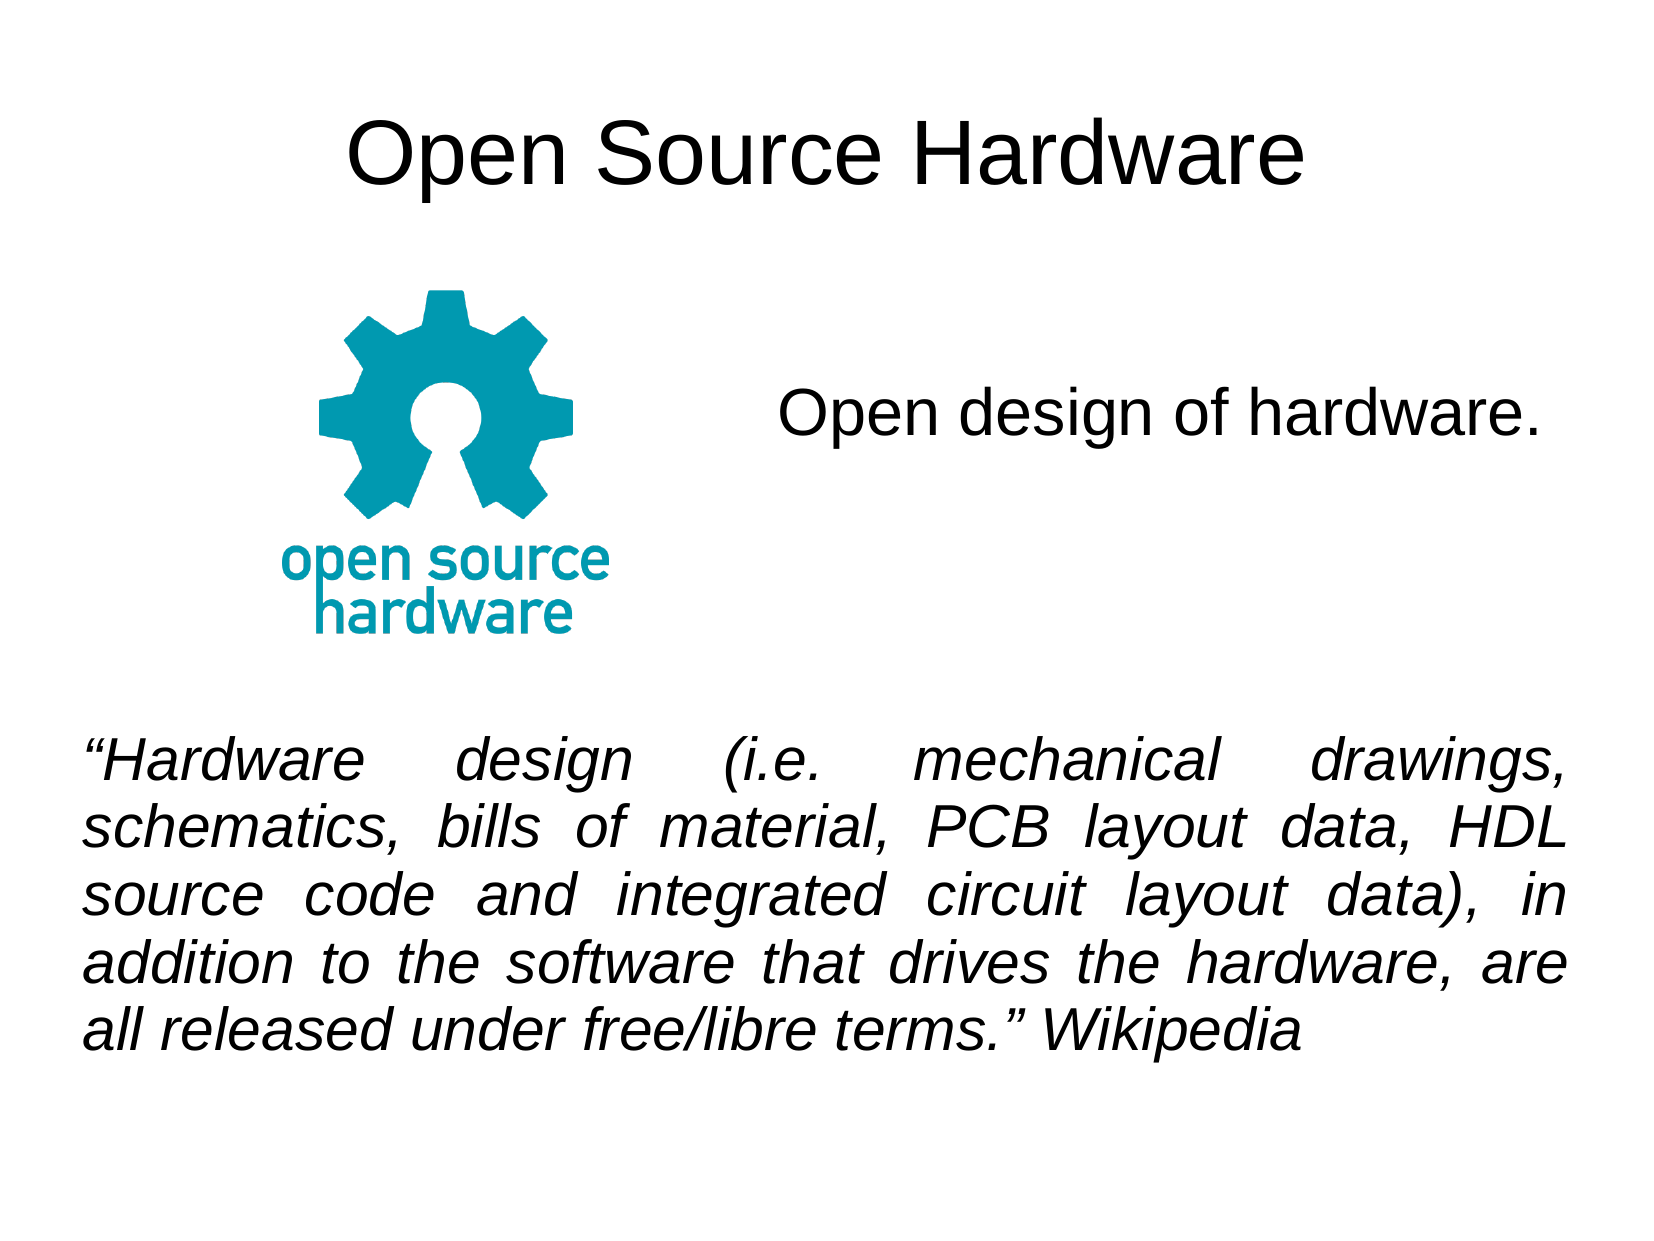

# Open Source Hardware
Open design of hardware.
“Hardware design (i.e. mechanical drawings, schematics, bills of material, PCB layout data, HDL source code and integrated circuit layout data), in addition to the software that drives the hardware, are all released under free/libre terms.” Wikipedia